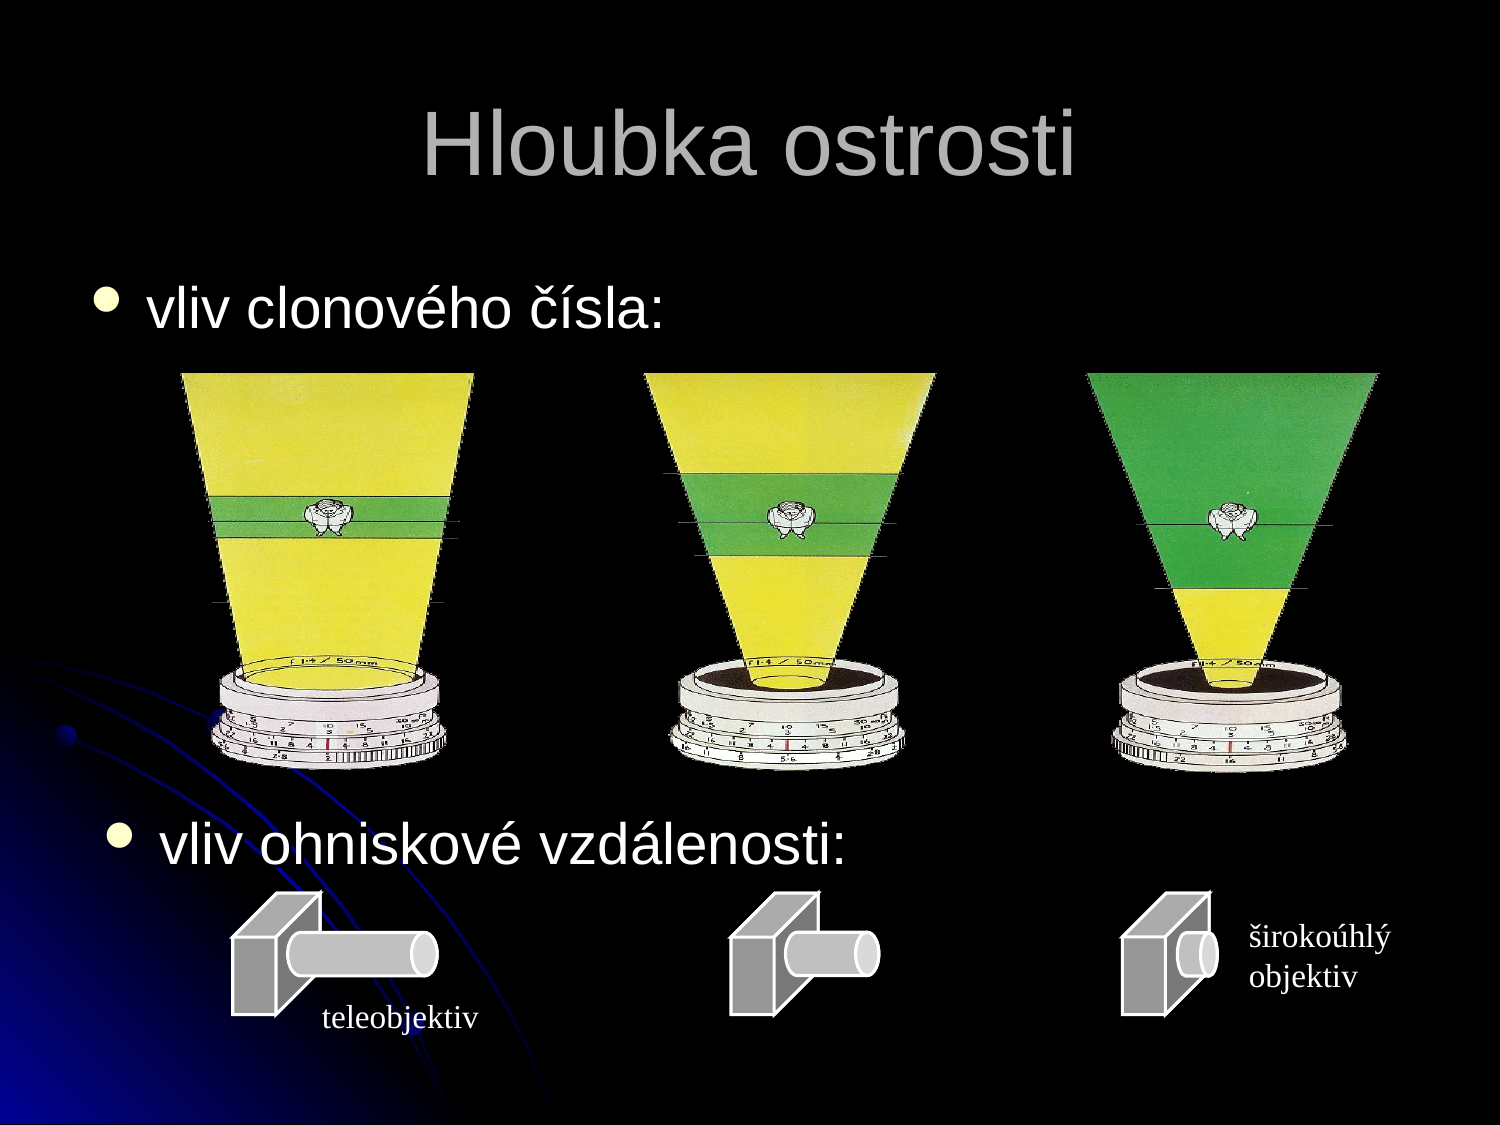

# Hloubka ostrosti
vliv clonového čísla:
vliv ohniskové vzdálenosti:
širokoúhlý objektiv
teleobjektiv